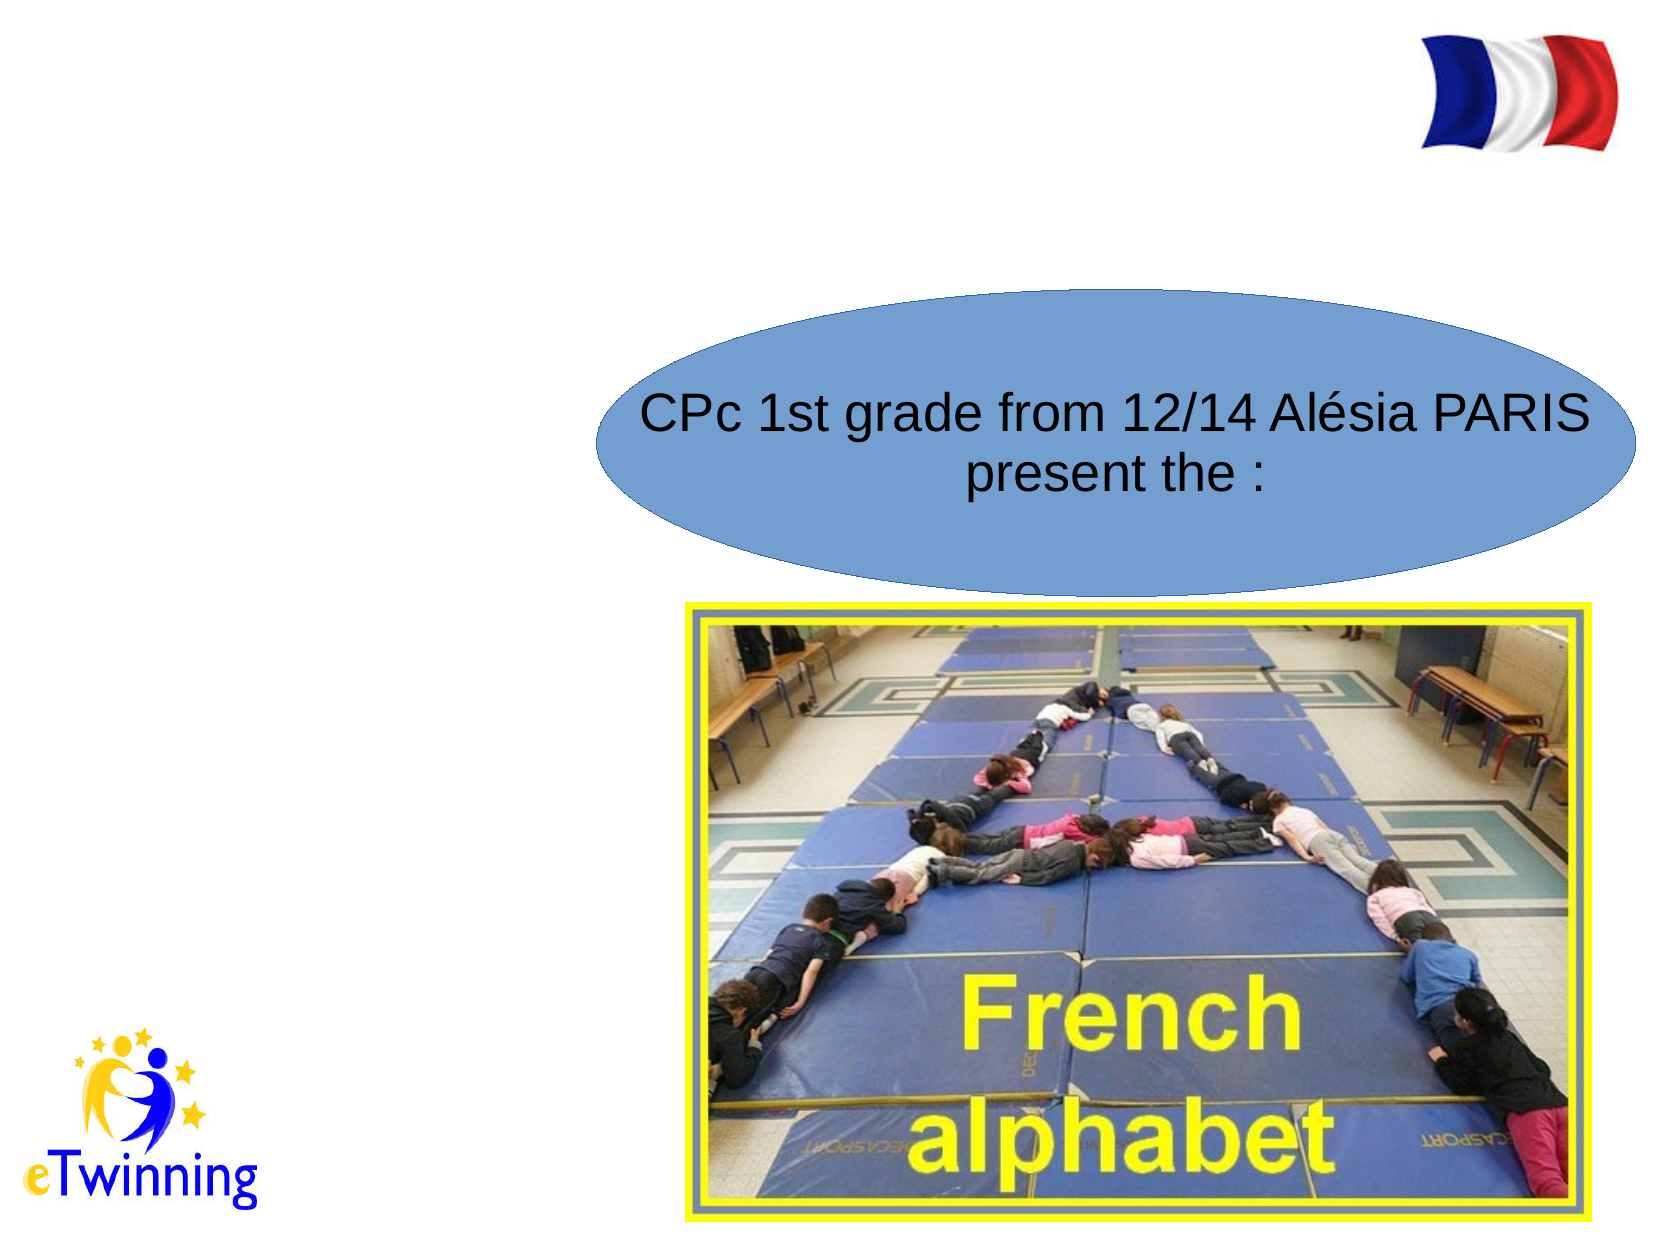

CPc 1st grade from 12/14 Alésia PARIS
present the :